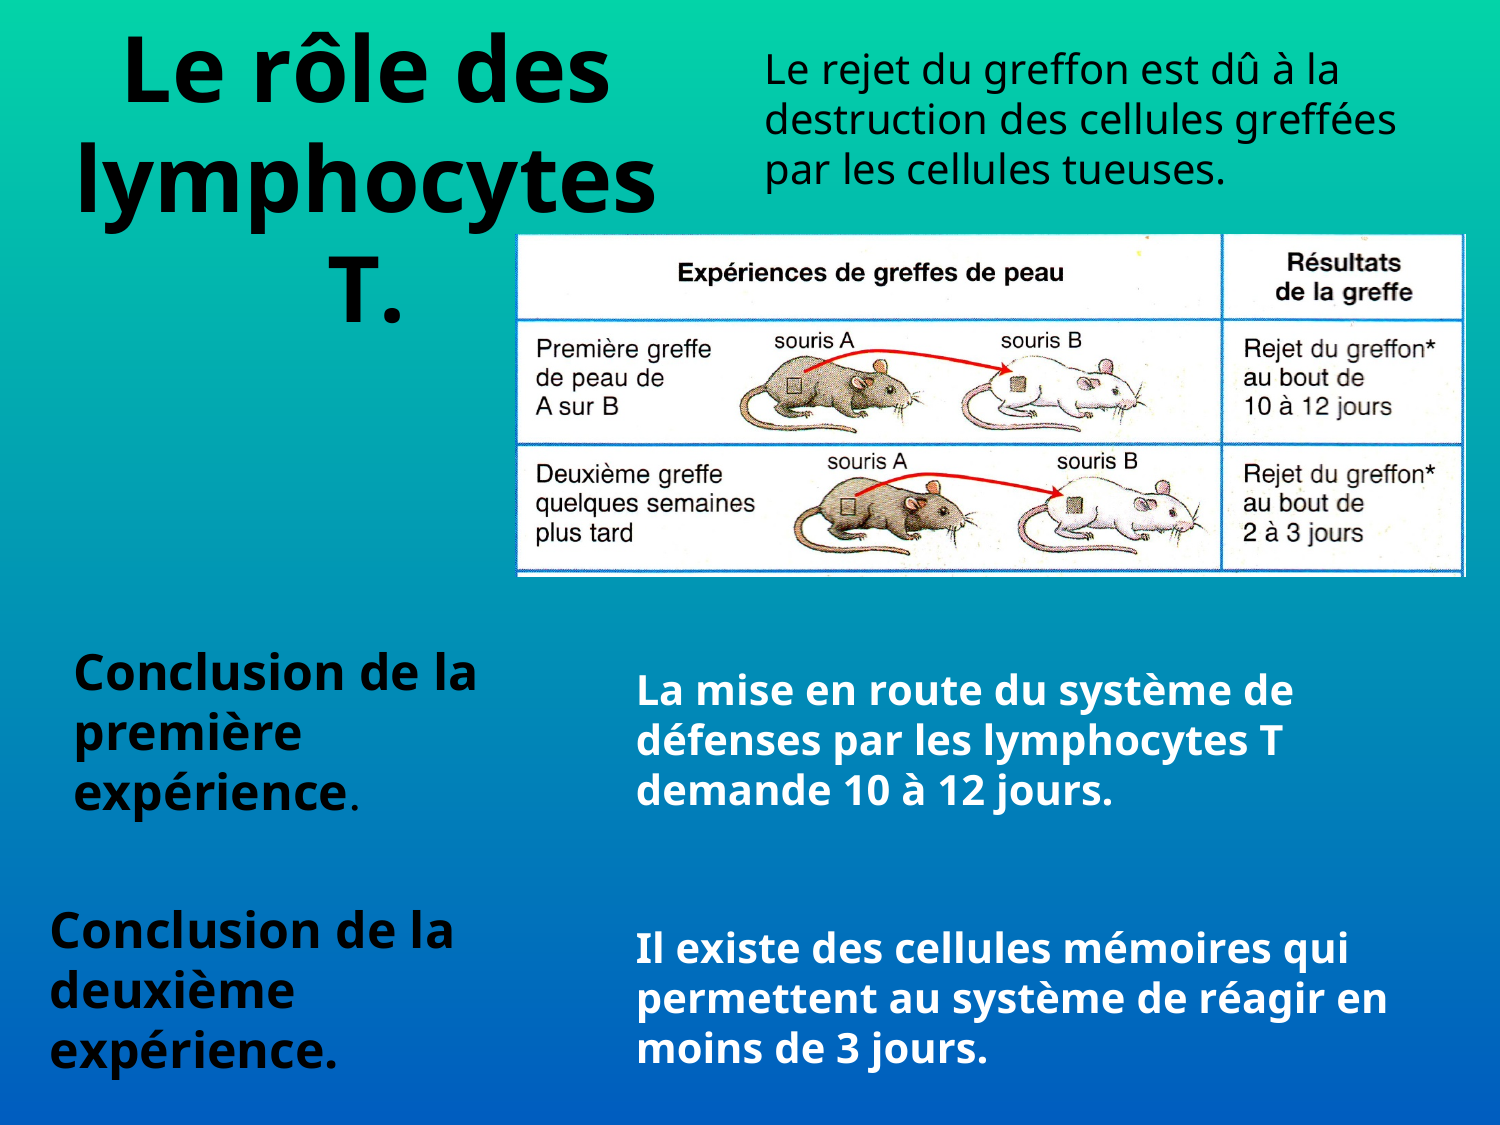

# Le rôle des lymphocytes T.
Le rejet du greffon est dû à la destruction des cellules greffées par les cellules tueuses.
Conclusion de la première expérience.
La mise en route du système de défenses par les lymphocytes T demande 10 à 12 jours.
Conclusion de la deuxième expérience.
Il existe des cellules mémoires qui permettent au système de réagir en moins de 3 jours.